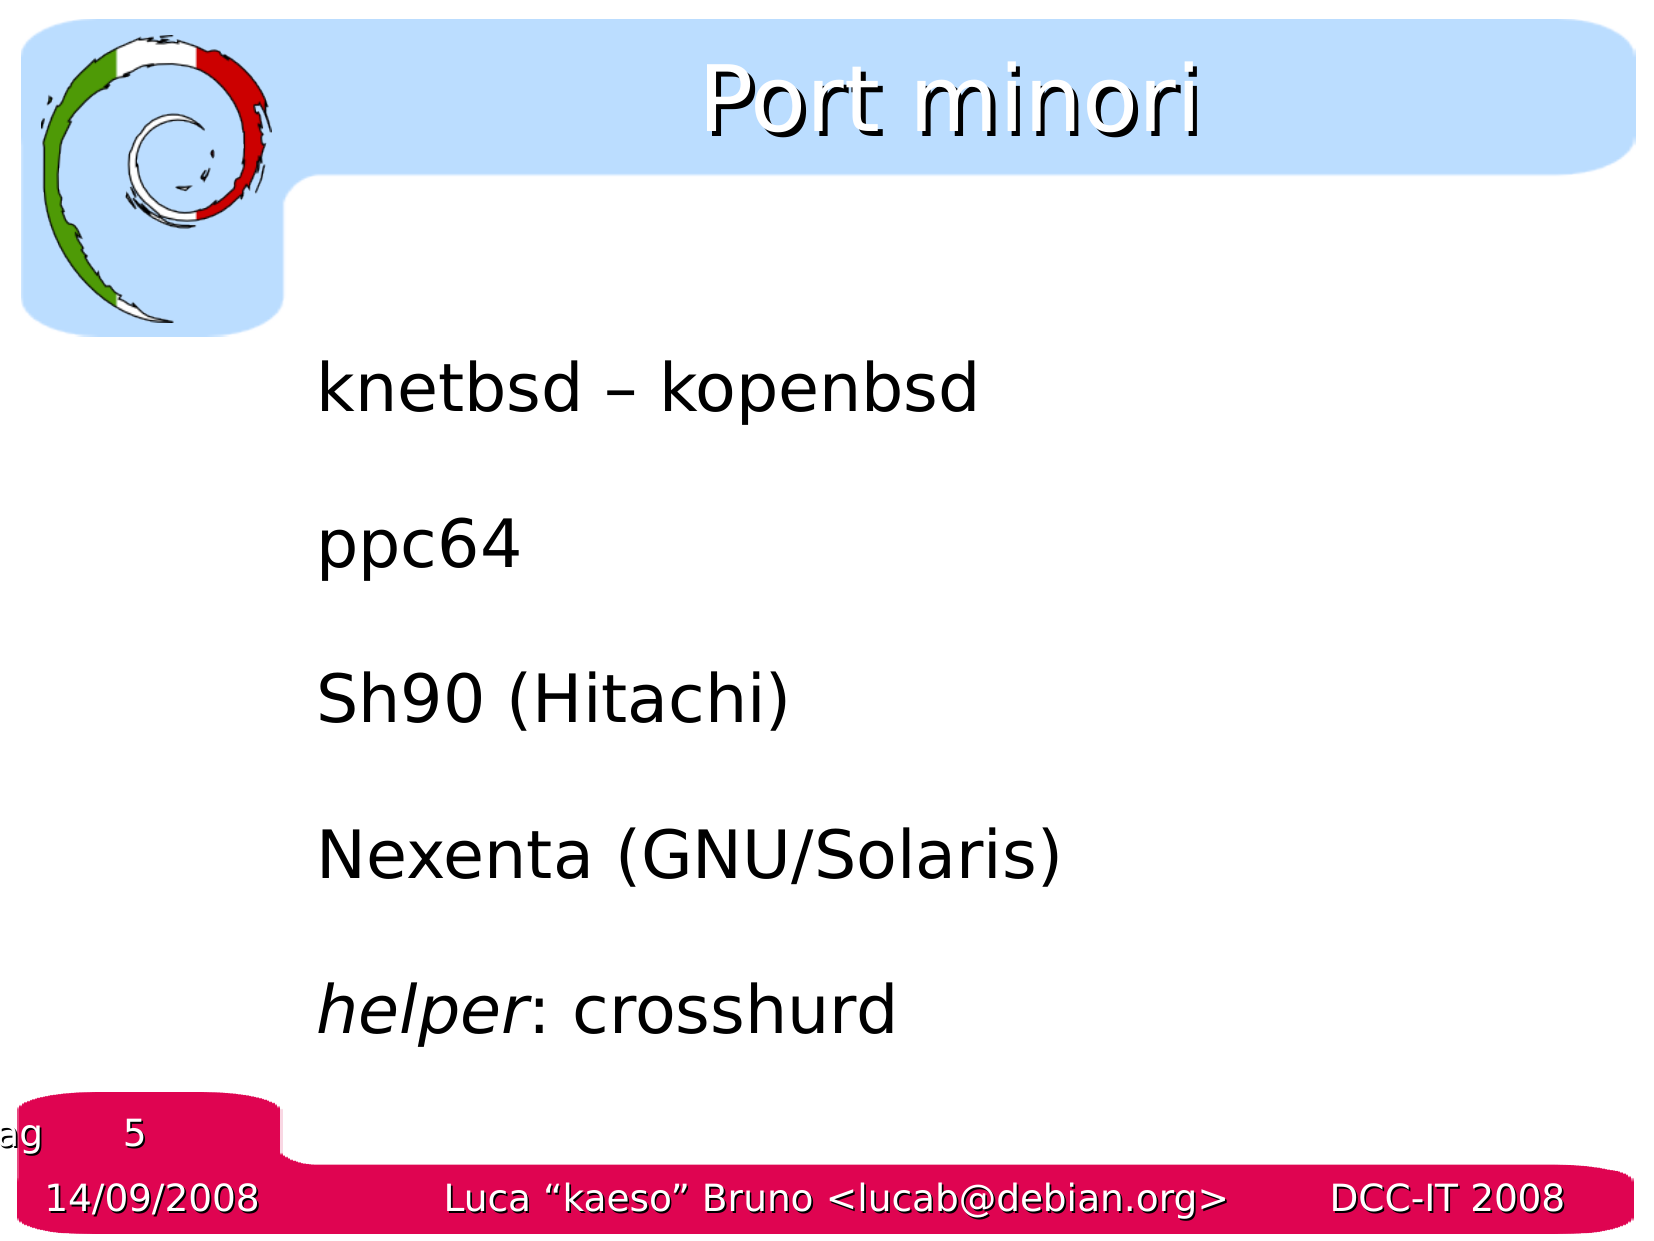

# Port minori
Pag
Luca “kaeso” Bruno <lucab@debian.org> 		DCC-IT 2008
14/09/2008
 knetbsd – kopenbsd
 ppc64
 Sh90 (Hitachi)
 Nexenta (GNU/Solaris)
 helper: crosshurd